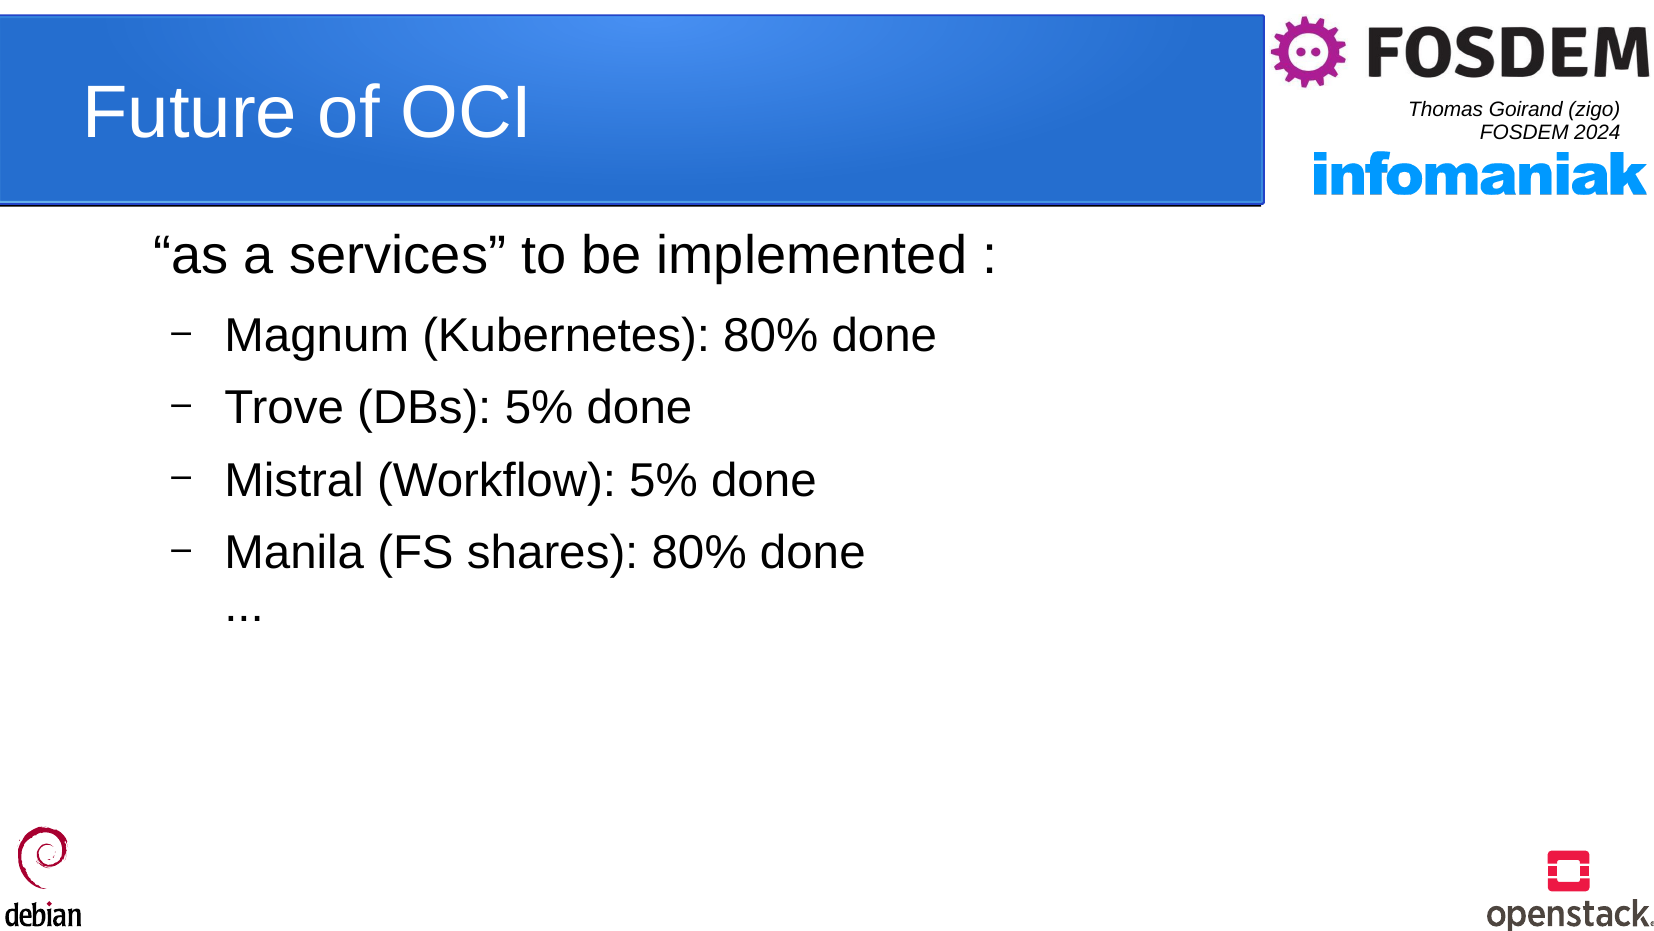

# Future of OCI
“as a services” to be implemented :
Magnum (Kubernetes): 80% done
Trove (DBs): 5% done
Mistral (Workflow): 5% done
Manila (FS shares): 80% done
...